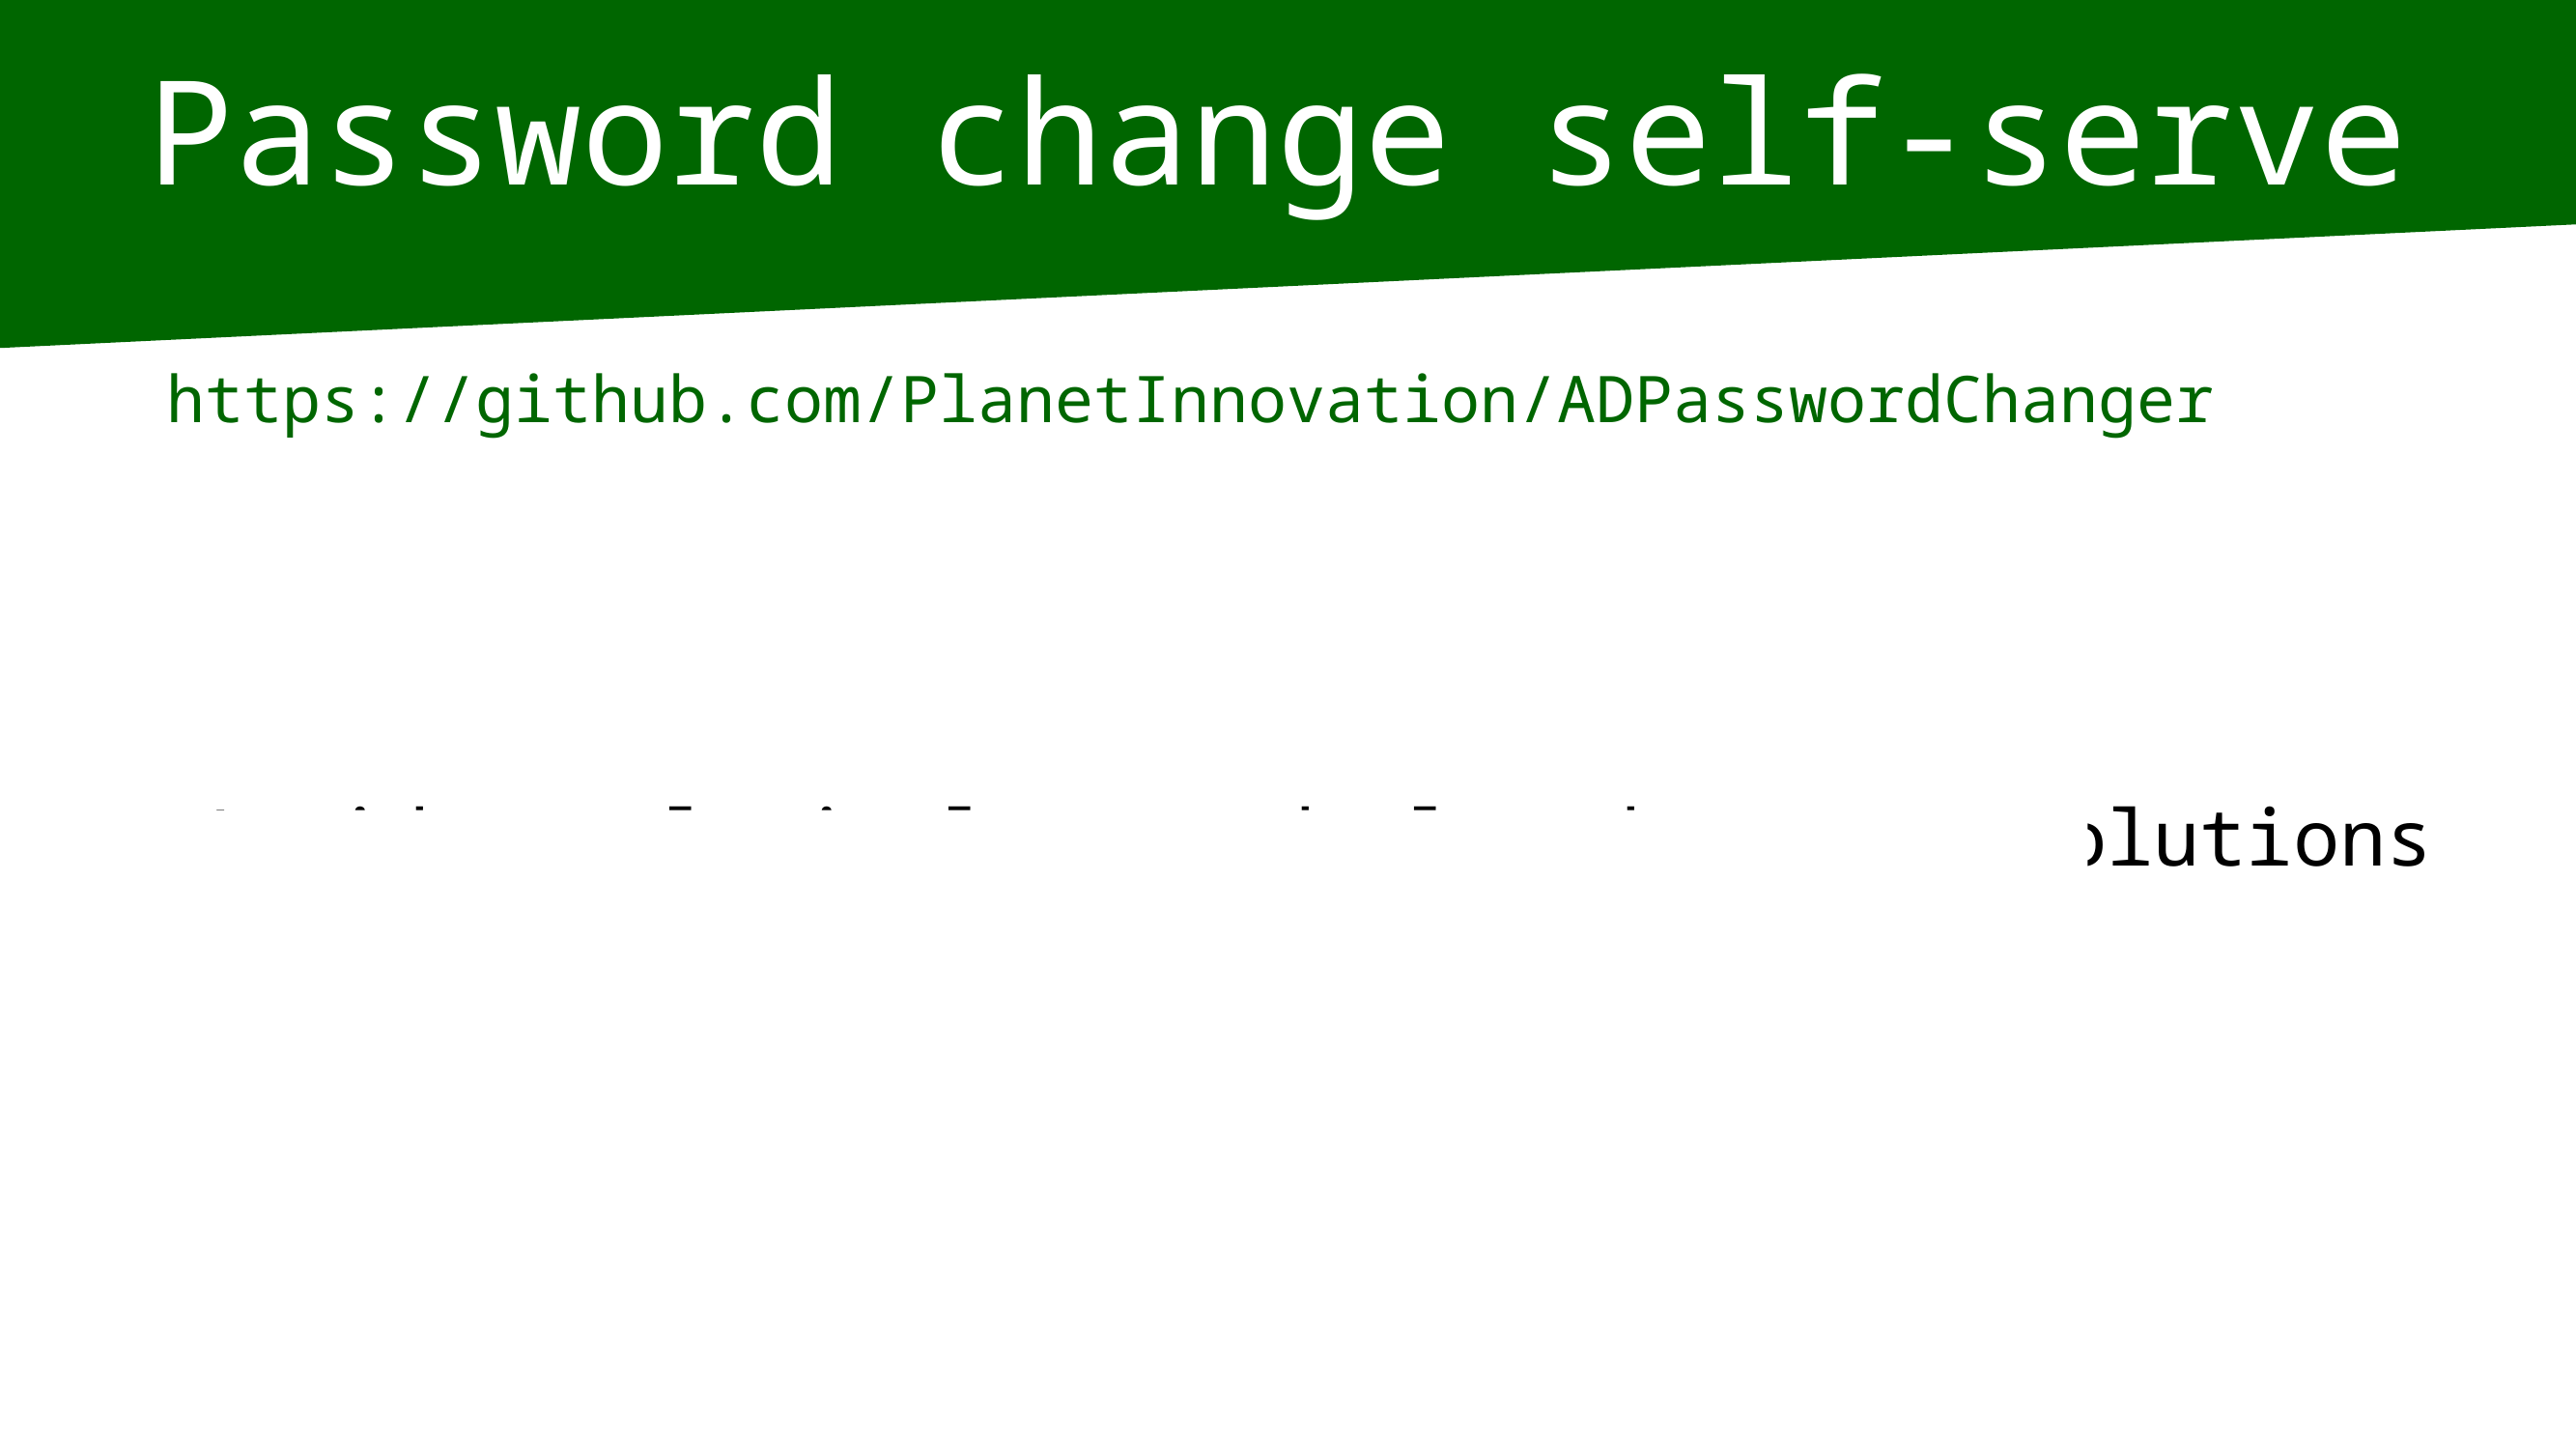

Password change self-serve
 https://github.com/PlanetInnovation/ADPasswordChanger
# Web based
Secure
Avoid poorly implemented closed source solutions
PHP